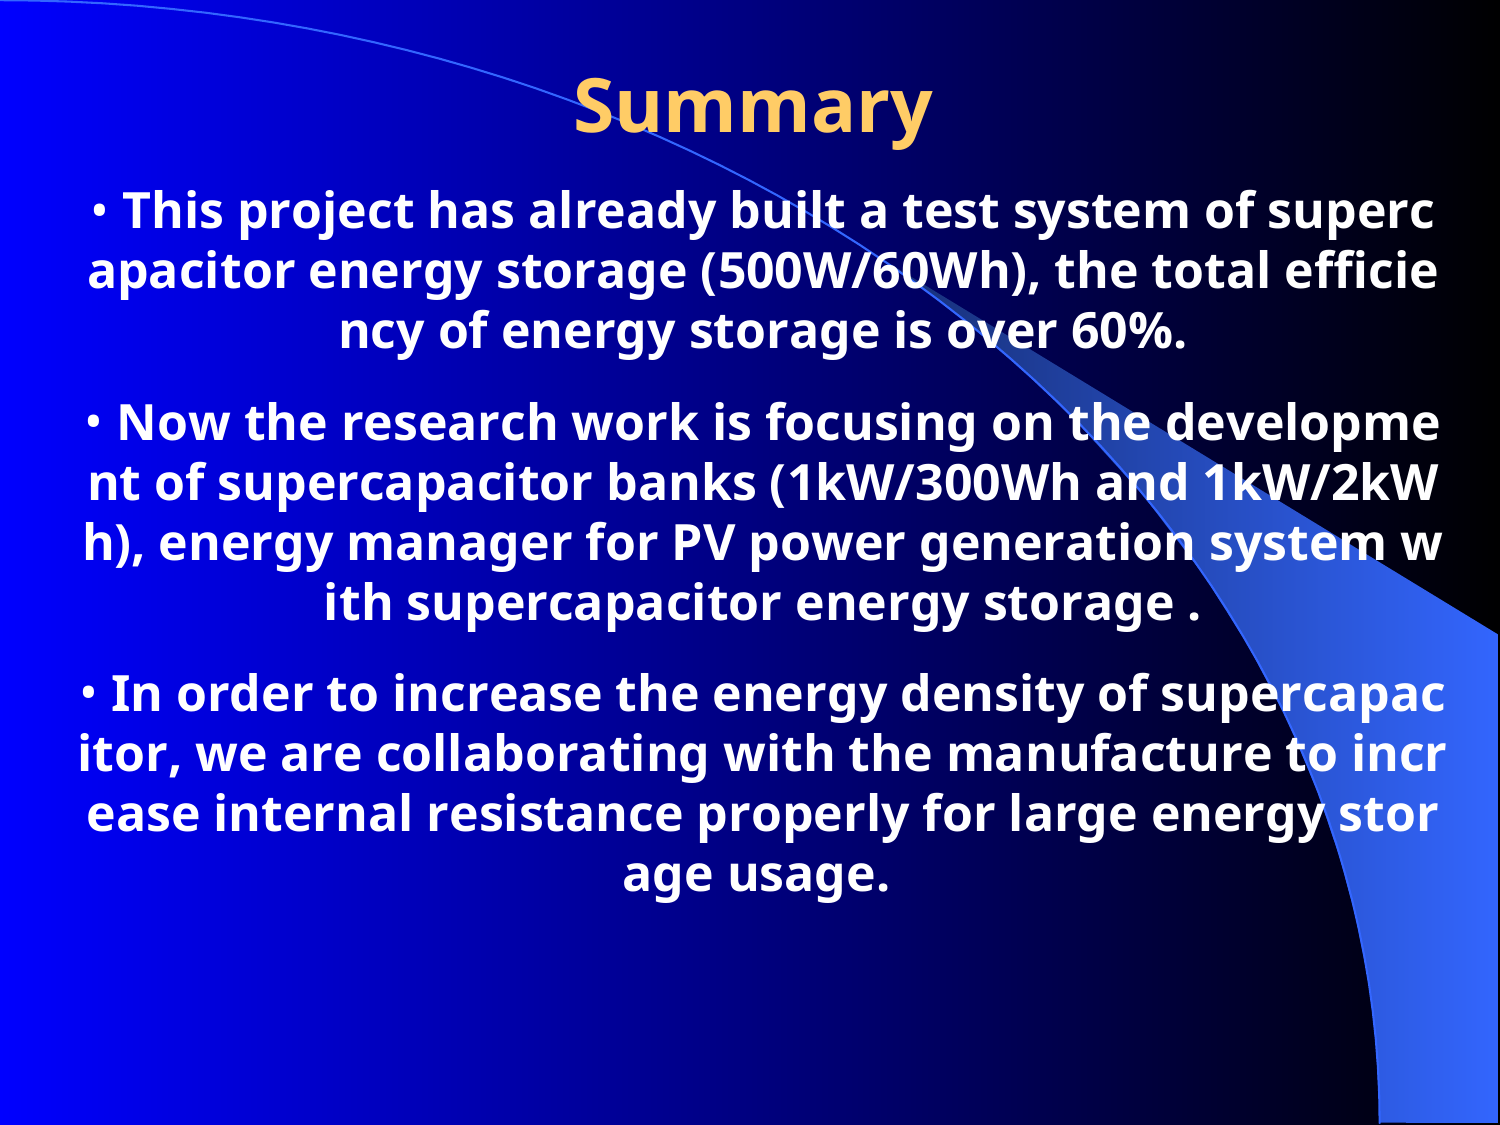

Summary
 This project has already built a test system of supercapacitor energy storage (500W/60Wh), the total efficiency of energy storage is over 60%.
 Now the research work is focusing on the development of supercapacitor banks (1kW/300Wh and 1kW/2kWh), energy manager for PV power generation system with supercapacitor energy storage .
 In order to increase the energy density of supercapacitor, we are collaborating with the manufacture to increase internal resistance properly for large energy storage usage.
#